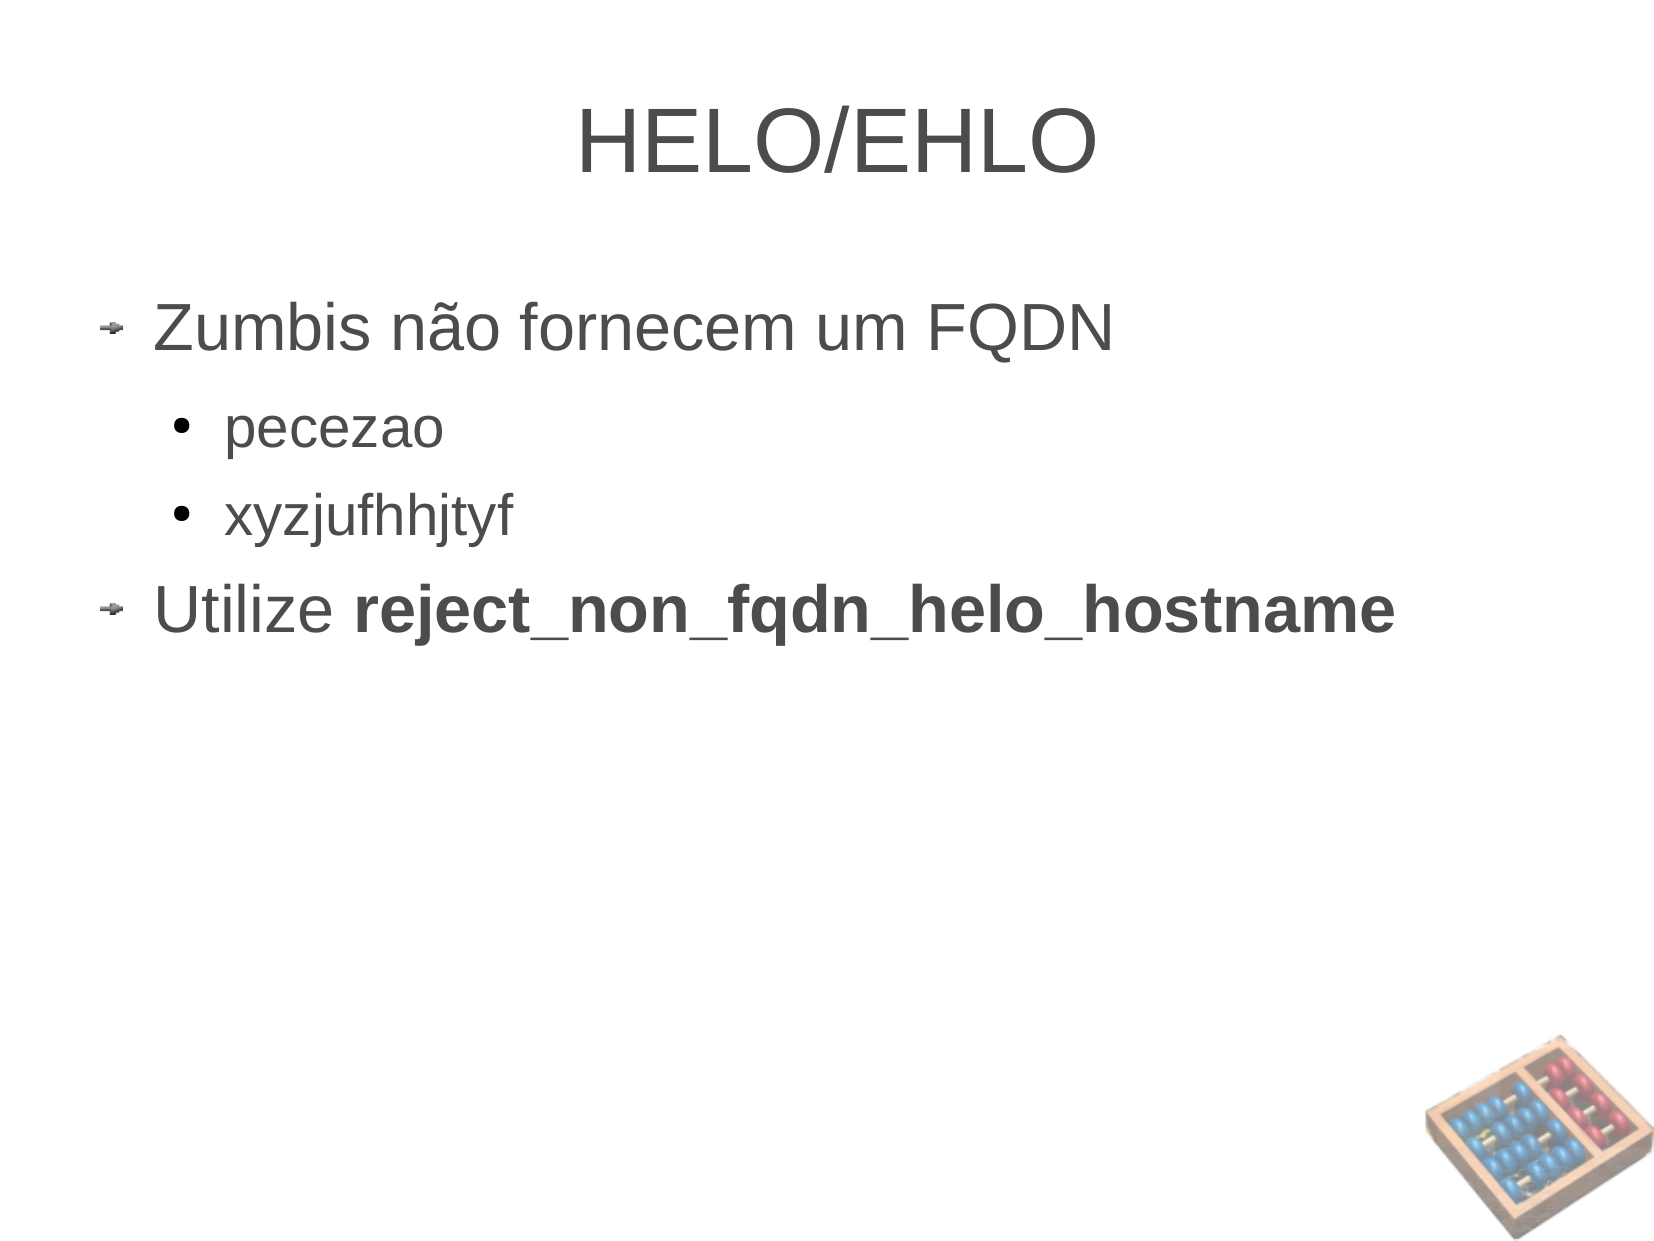

# HELO/EHLO
Zumbis não fornecem um FQDN
pecezao
xyzjufhhjtyf
Utilize reject_non_fqdn_helo_hostname